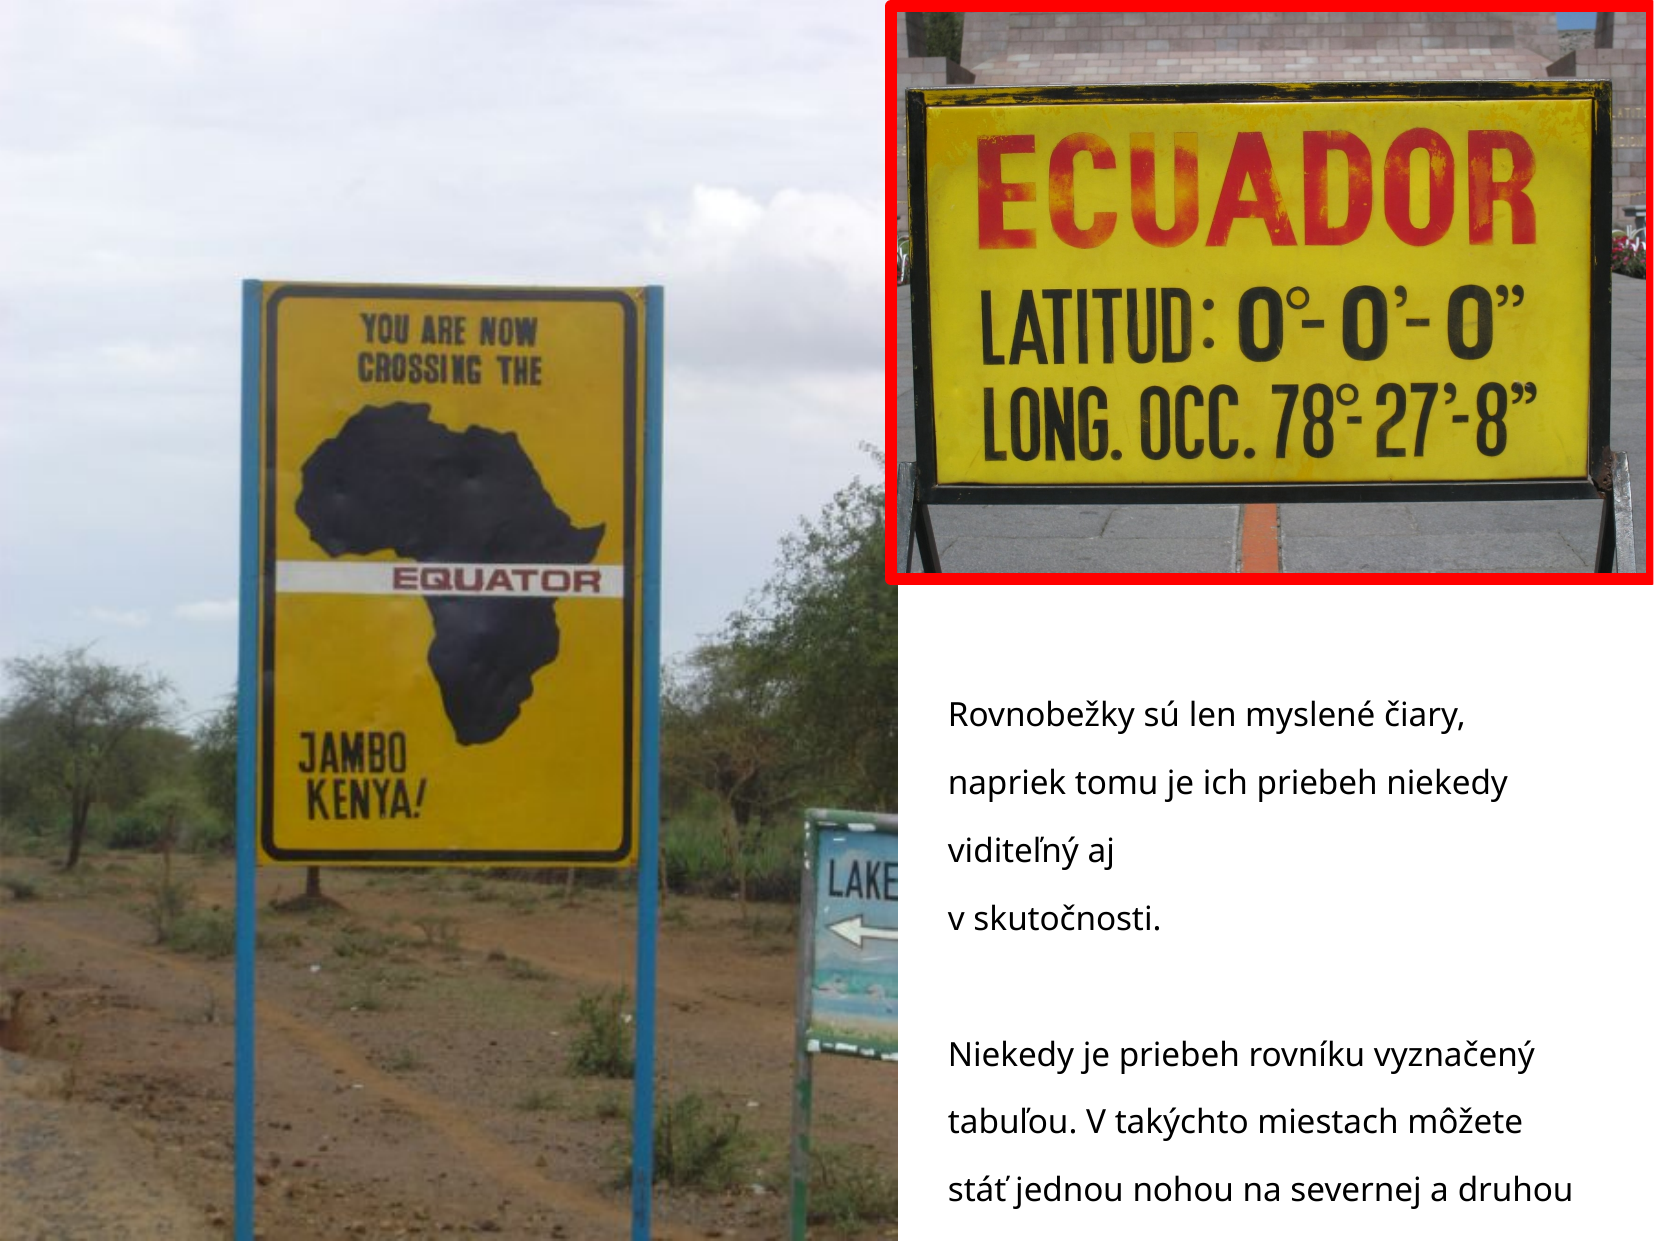

Rovnobežky sú len myslené čiary, napriek tomu je ich priebeh niekedy viditeľný aj
v skutočnosti.
Niekedy je priebeh rovníku vyznačený tabuľou. V takýchto miestach môžete stáť jednou nohou na severnej a druhou na južnej pologuli.